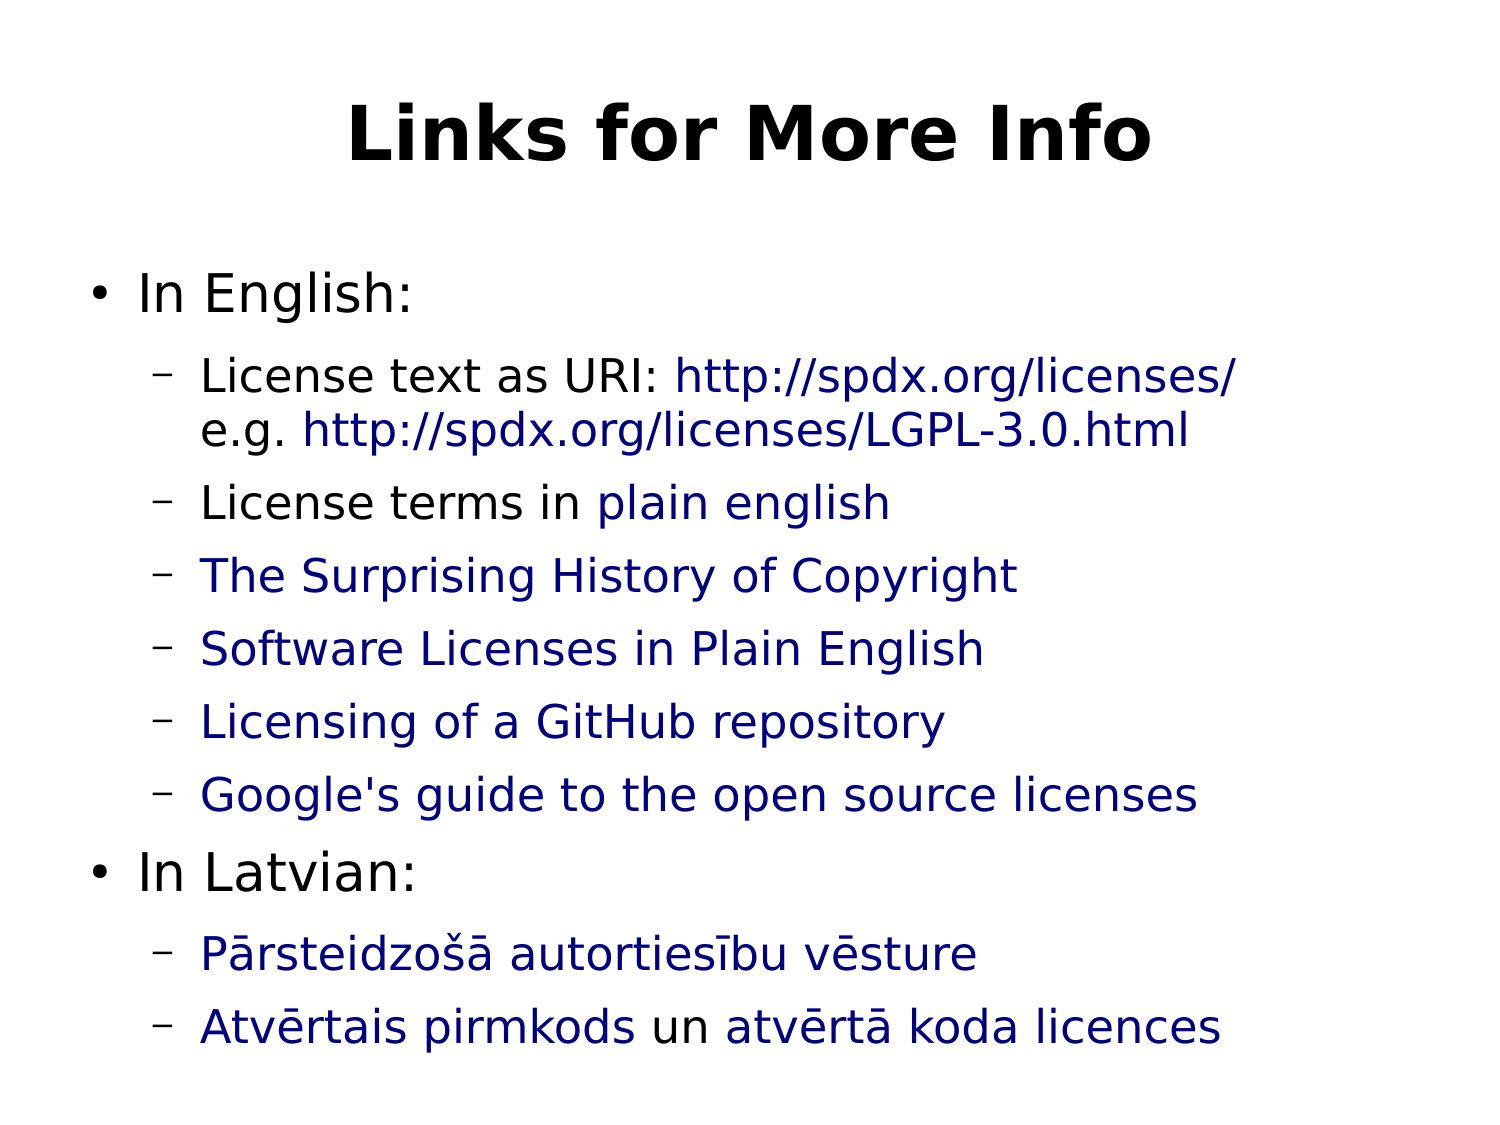

# Links for More Info
In English:
License text as URI: http://spdx.org/licenses/
e.g. http://spdx.org/licenses/LGPL-3.0.html
License terms in plain english
The Surprising History of Copyright
Software Licenses in Plain English
Licensing of a GitHub repository
Google's guide to the open source licenses
In Latvian:
Pārsteidzošā autortiesību vēsture
Atvērtais pirmkods un atvērtā koda licences